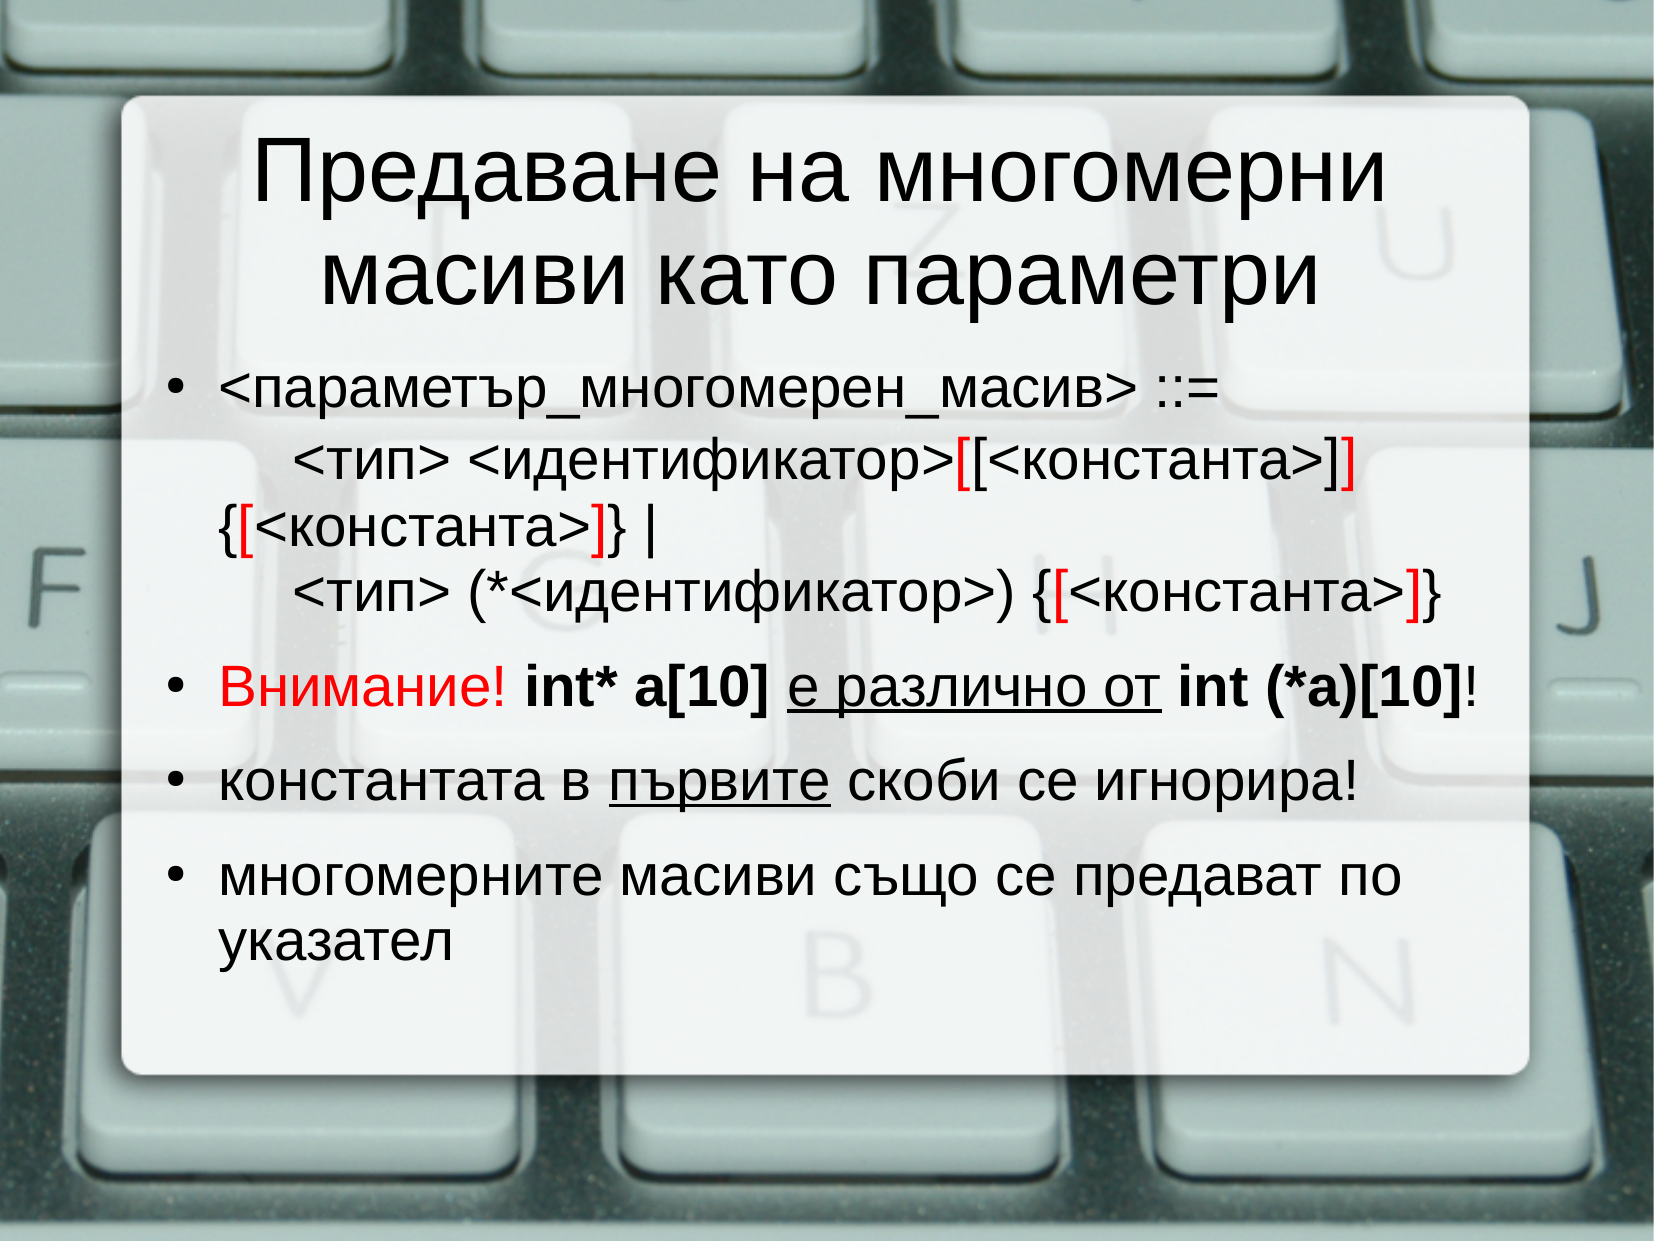

# Предаване на многомерни масиви като параметри
<параметър_многомерен_масив> ::=
	<тип> <идентификатор>[[<константа>]] {[<константа>]} |
	<тип> (*<идентификатор>) {[<константа>]}
Внимание! int* a[10] е различно от int (*a)[10]!
константата в първите скоби се игнорира!
многомерните масиви също се предават по указател